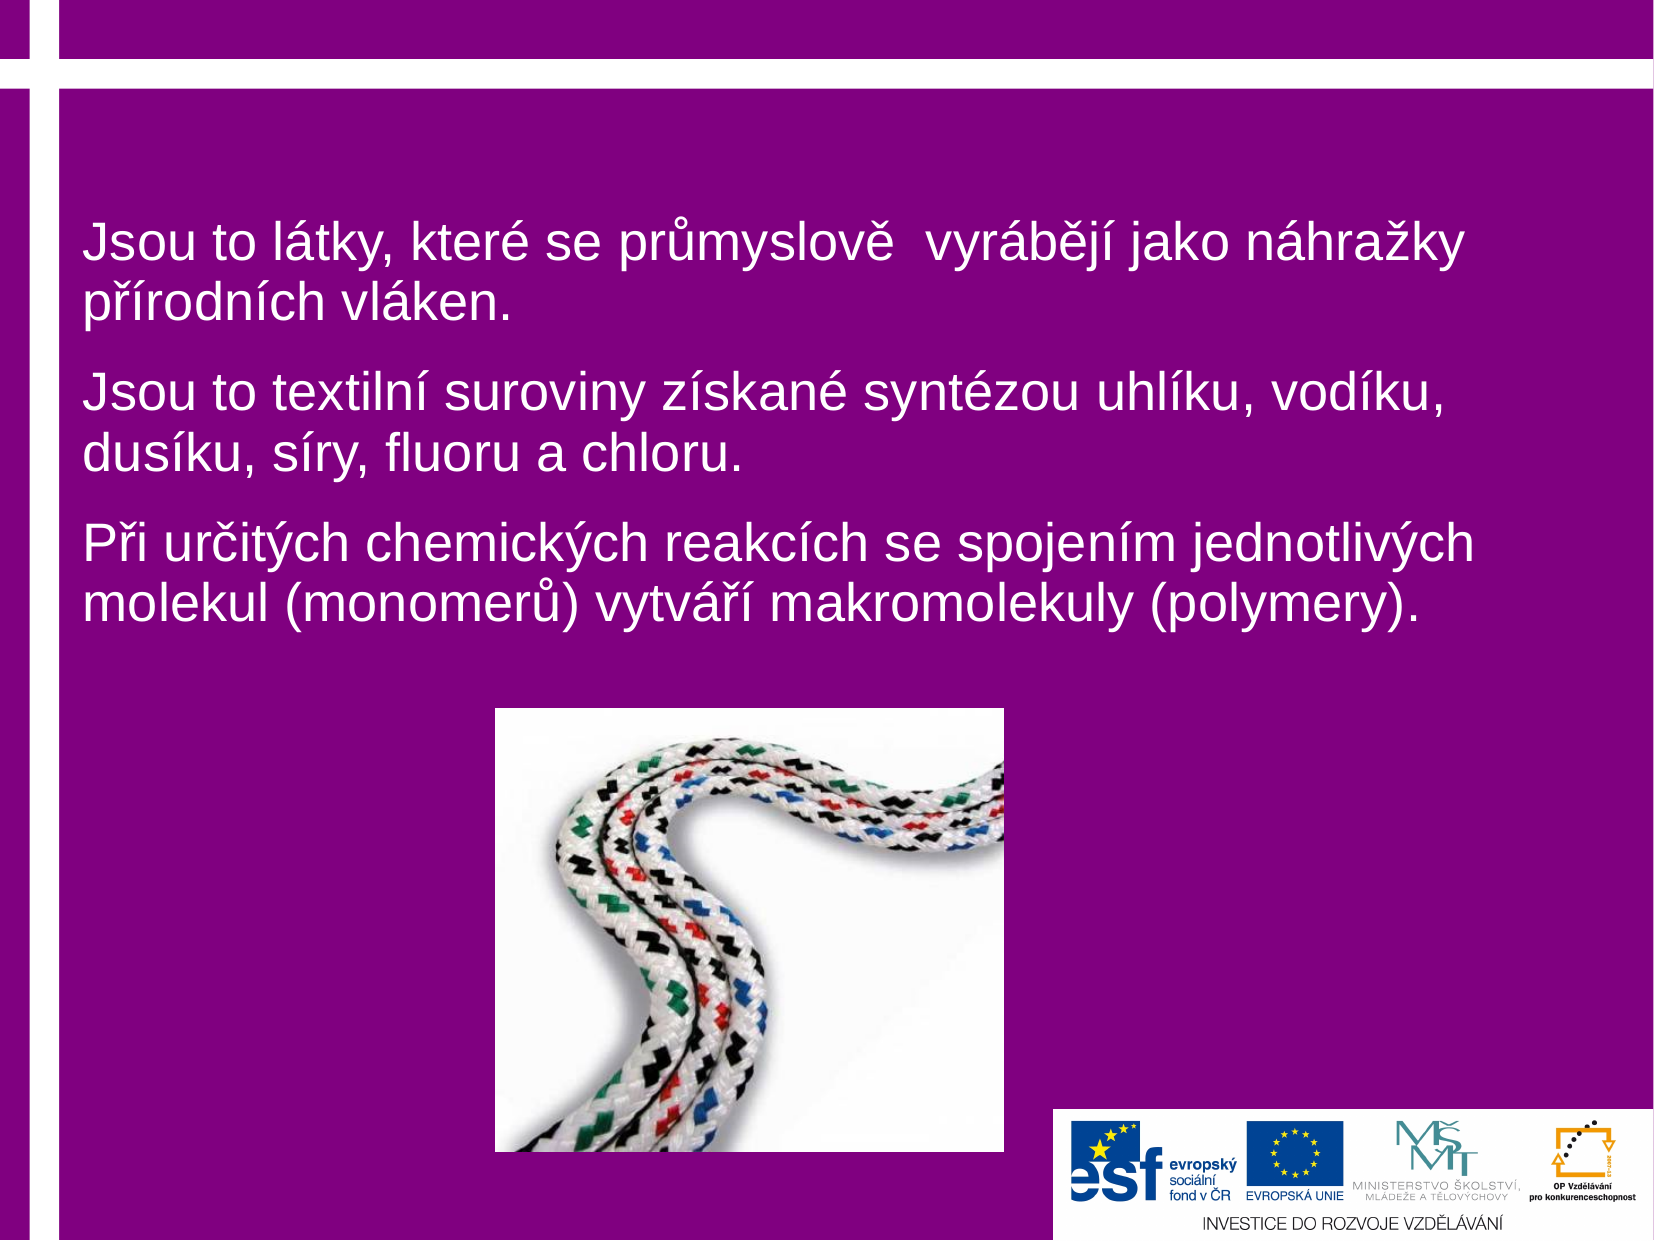

# Jsou to látky, které se průmyslově vyrábějí jako náhražky přírodních vláken.
Jsou to textilní suroviny získané syntézou uhlíku, vodíku, dusíku, síry, fluoru a chloru.
Při určitých chemických reakcích se spojením jednotlivých molekul (monomerů) vytváří makromolekuly (polymery).